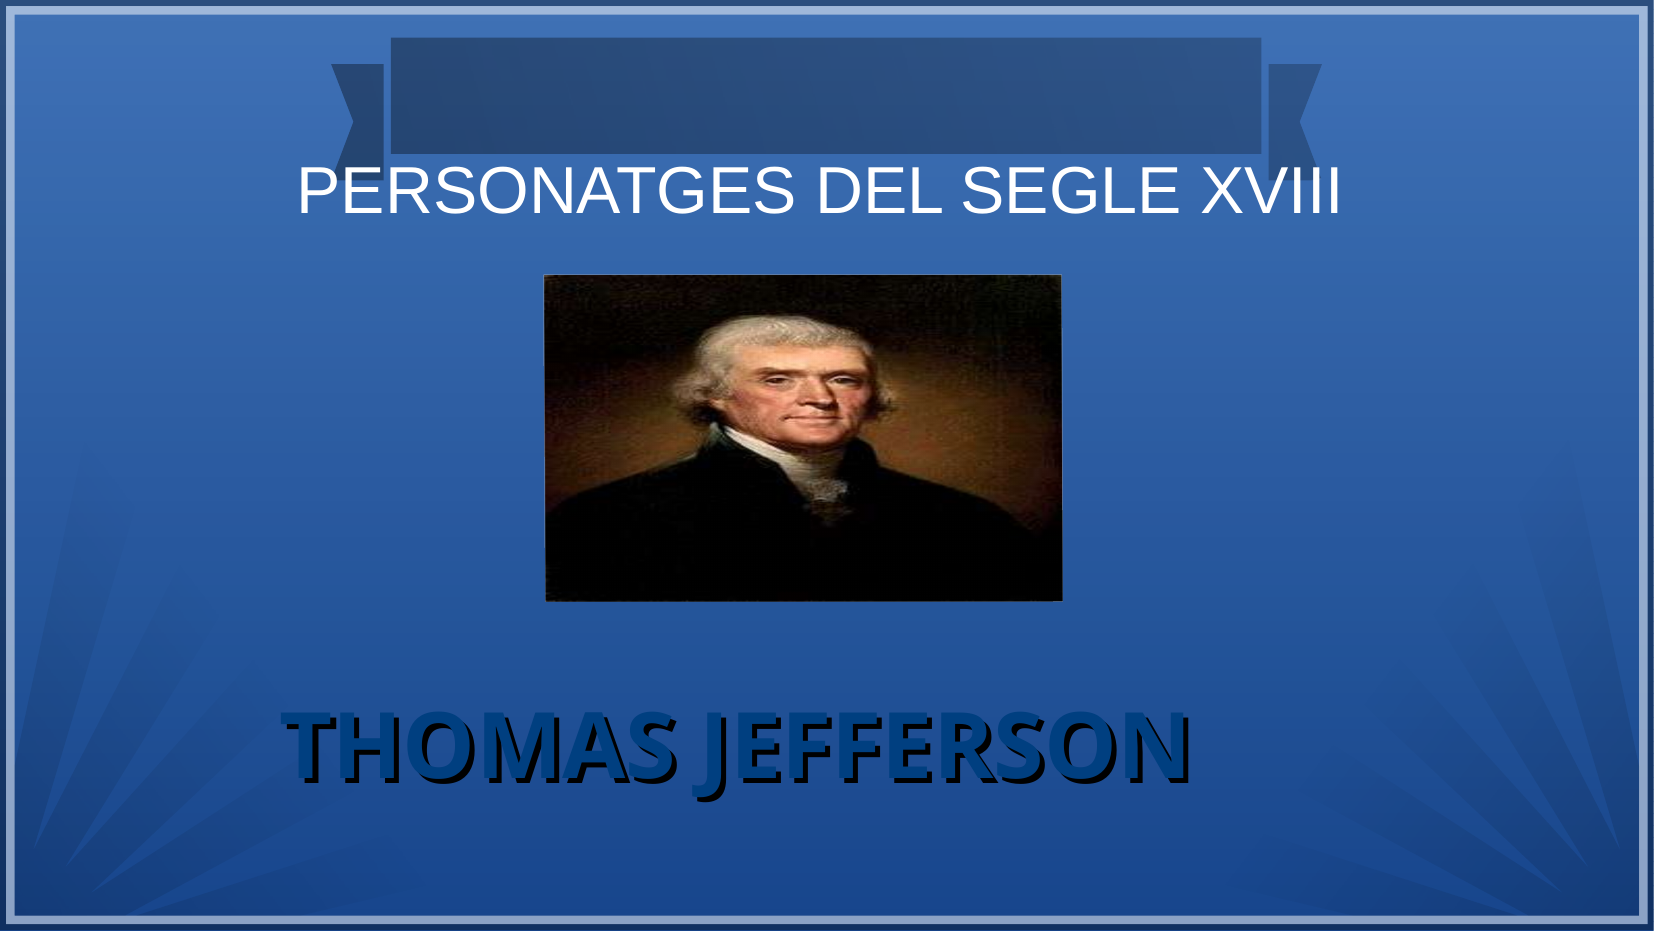

# PERSONATGES DEL SEGLE XVIII
THOMAS JEFFERSON